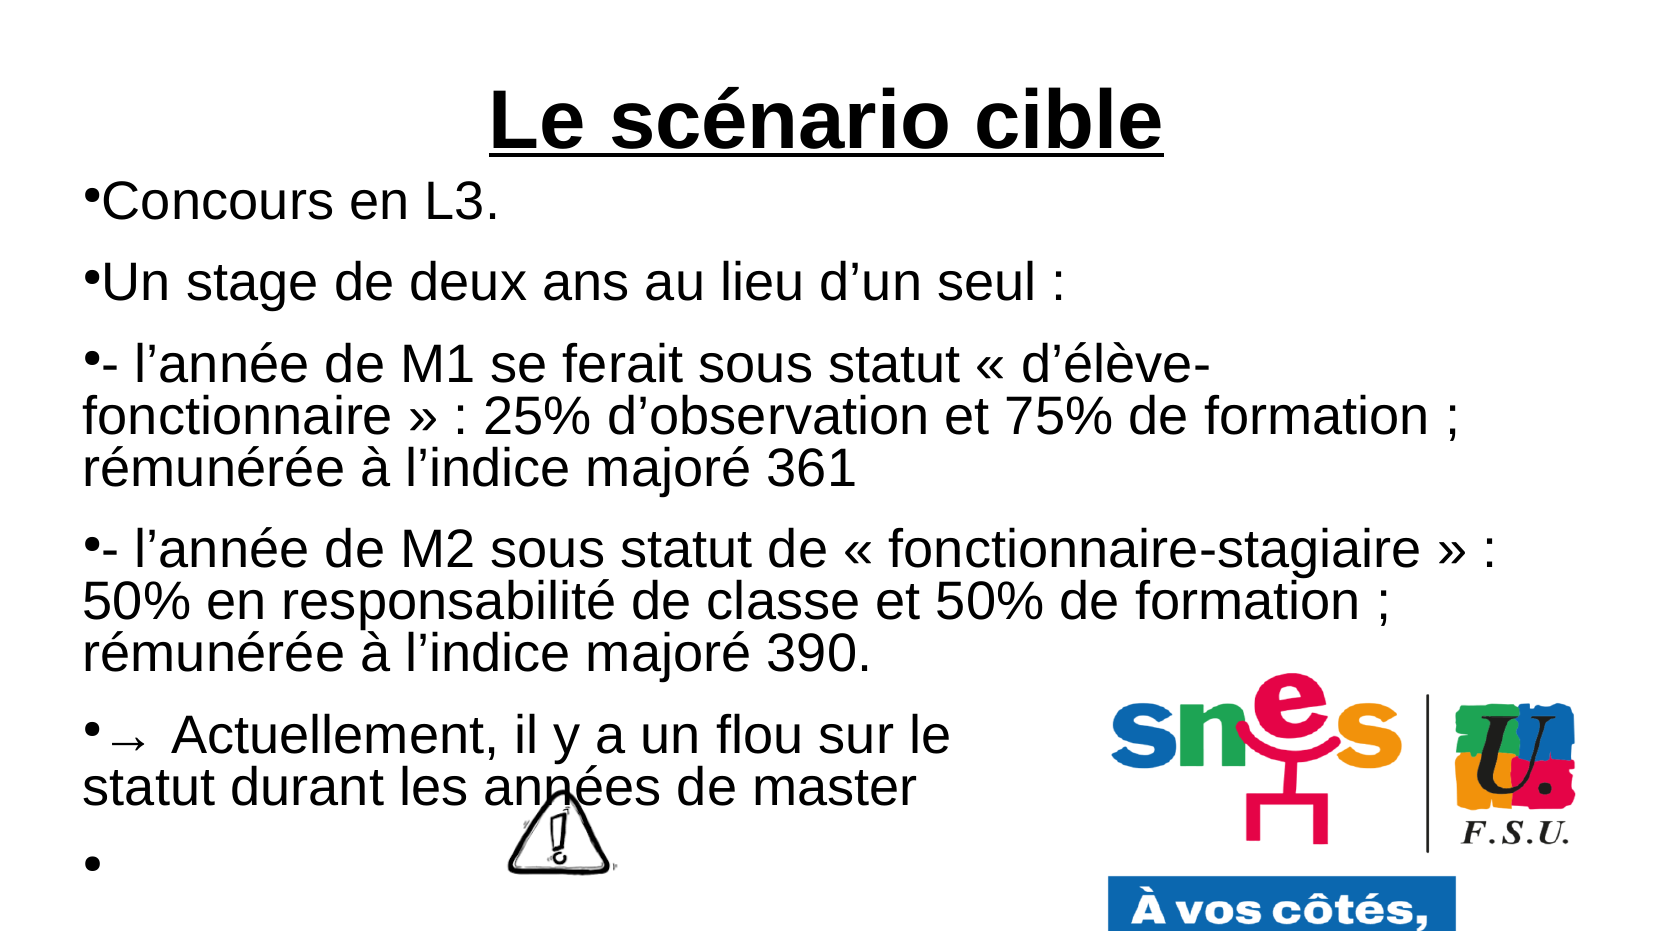

# Le scénario cible
Concours en L3.
Un stage de deux ans au lieu d’un seul :
- l’année de M1 se ferait sous statut « d’élève-fonctionnaire » : 25% d’observation et 75% de formation ; rémunérée à l’indice majoré 361
- l’année de M2 sous statut de « fonctionnaire-stagiaire » : 50% en responsabilité de classe et 50% de formation ; rémunérée à l’indice majoré 390.
→ Actuellement, il y a un flou sur le
statut durant les années de master